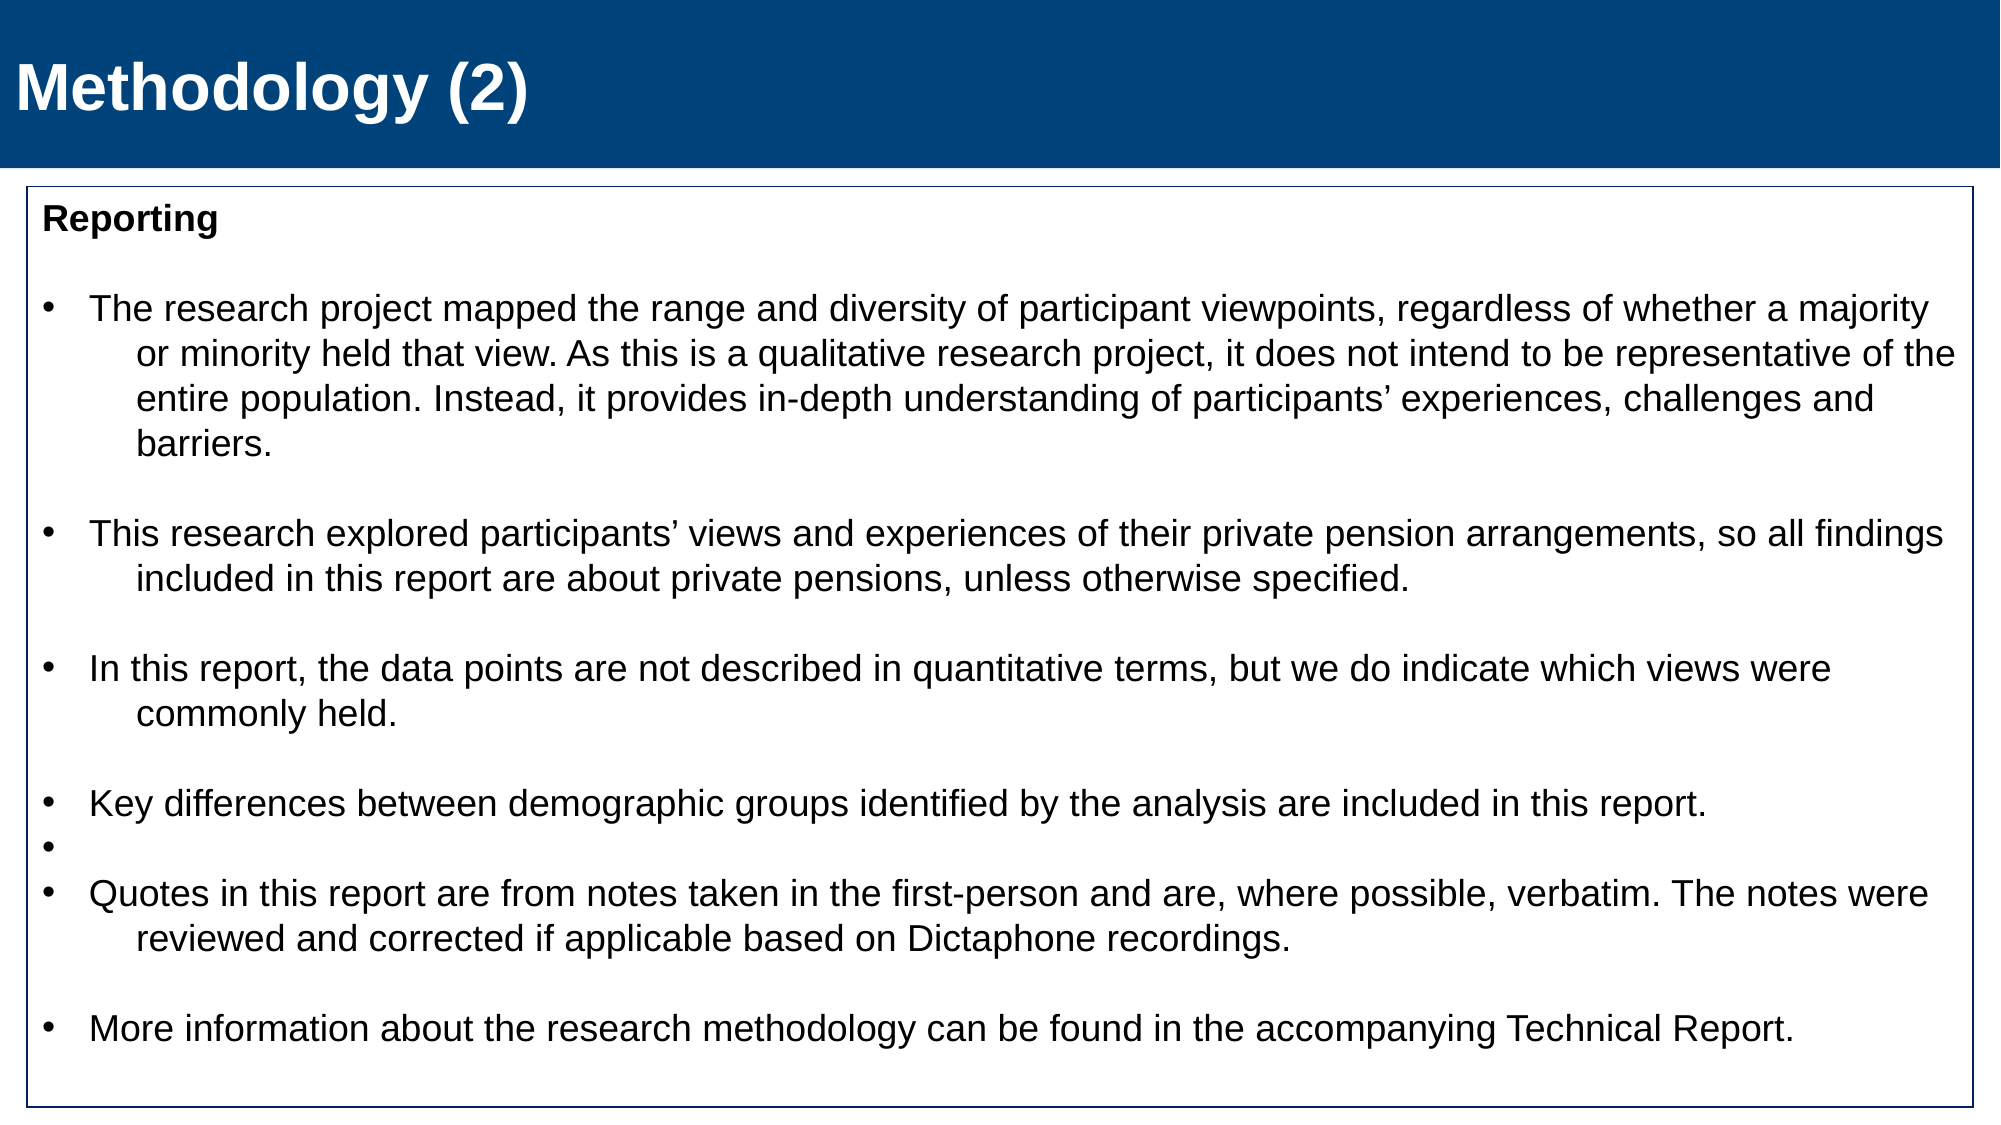

# Methodology (2)
Reporting
The research project mapped the range and diversity of participant viewpoints, regardless of whether a majority or minority held that view. As this is a qualitative research project, it does not intend to be representative of the entire population. Instead, it provides in-depth understanding of participants’ experiences, challenges and barriers.
This research explored participants’ views and experiences of their private pension arrangements, so all findings included in this report are about private pensions, unless otherwise specified.
In this report, the data points are not described in quantitative terms, but we do indicate which views were commonly held.
Key differences between demographic groups identified by the analysis are included in this report.
Quotes in this report are from notes taken in the first-person and are, where possible, verbatim. The notes were reviewed and corrected if applicable based on Dictaphone recordings.
More information about the research methodology can be found in the accompanying Technical Report.